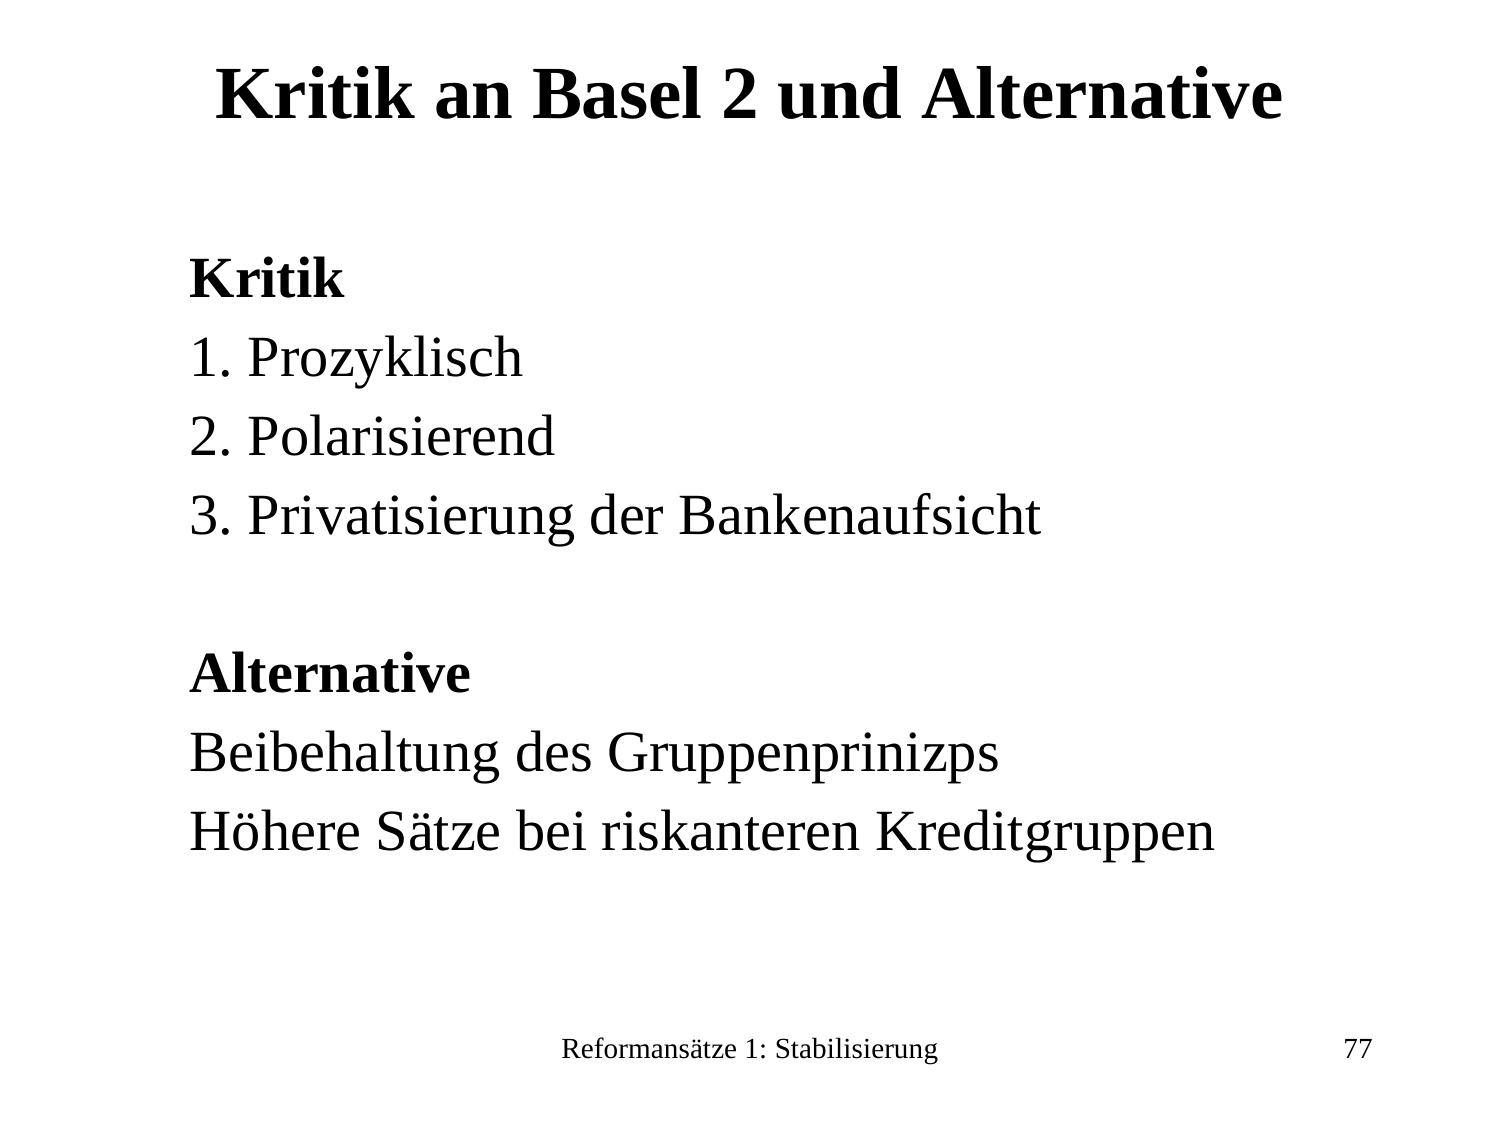

# Kritik an Basel 2 und Alternative
Kritik
1. Prozyklisch
2. Polarisierend
3. Privatisierung der Bankenaufsicht
Alternative
Beibehaltung des Gruppenprinizps
Höhere Sätze bei riskanteren Kreditgruppen
Reformansätze 1: Stabilisierung
77